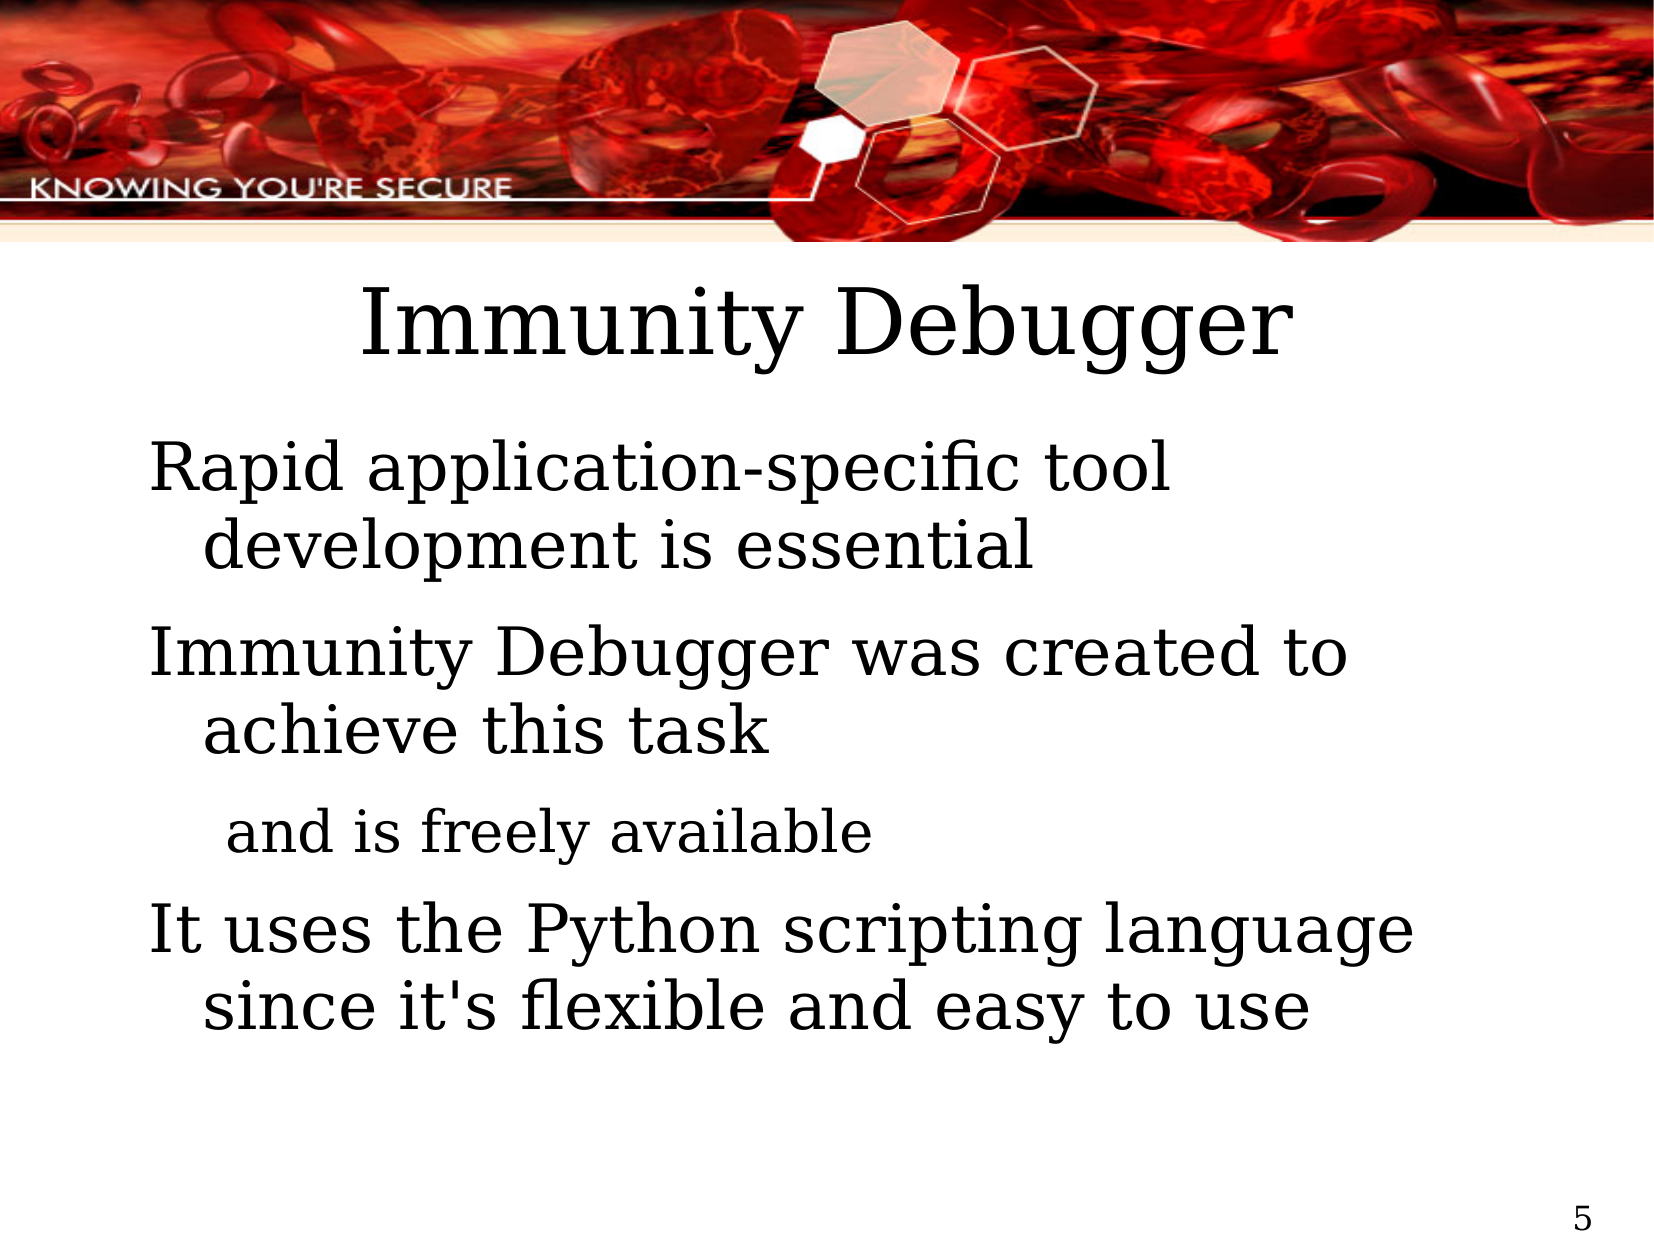

# Immunity Debugger
Rapid application-specific tool development is essential
Immunity Debugger was created to achieve this task
and is freely available
It uses the Python scripting language since it's flexible and easy to use